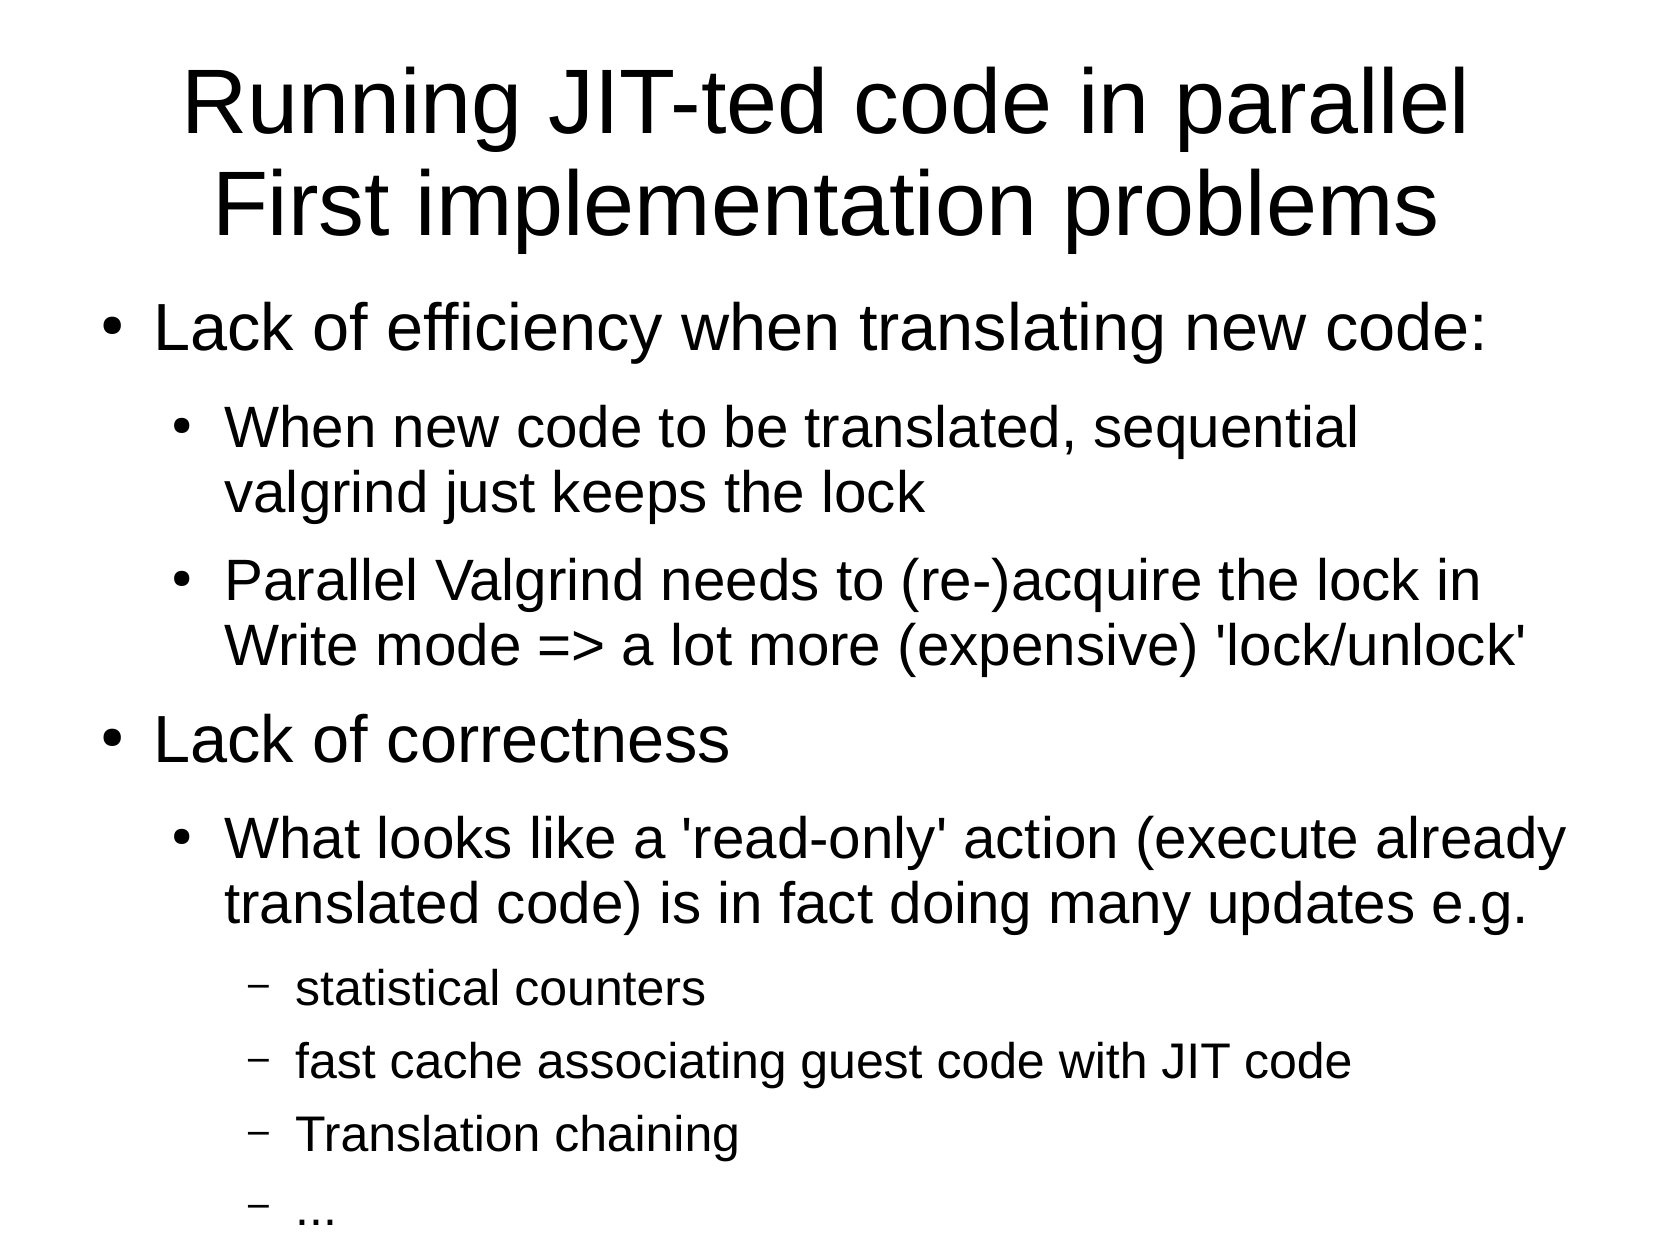

# Running JIT-ted code in parallel First implementation problems
Lack of efficiency when translating new code:
When new code to be translated, sequential valgrind just keeps the lock
Parallel Valgrind needs to (re-)acquire the lock in Write mode => a lot more (expensive) 'lock/unlock'
Lack of correctness
What looks like a 'read-only' action (execute already translated code) is in fact doing many updates e.g.
statistical counters
fast cache associating guest code with JIT code
Translation chaining
...